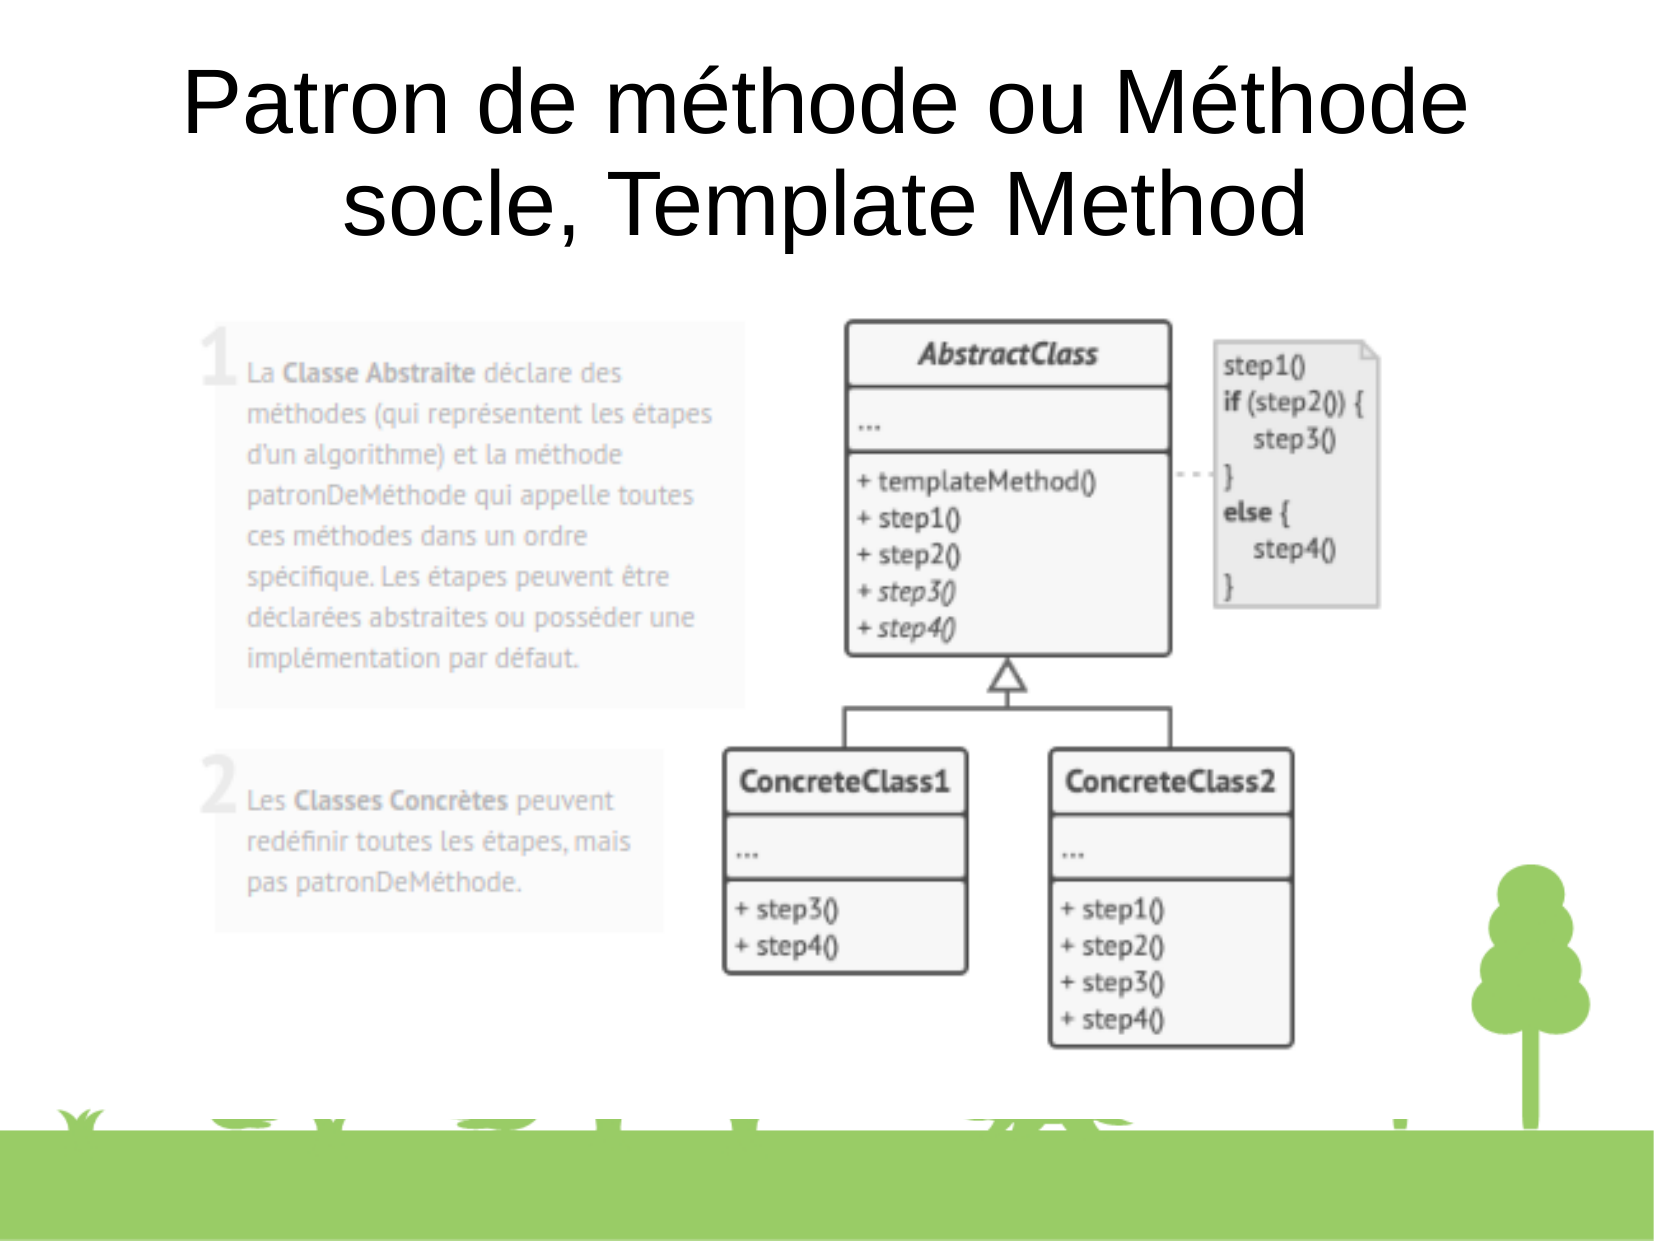

# Patron de méthode ou Méthode socle, Template Method